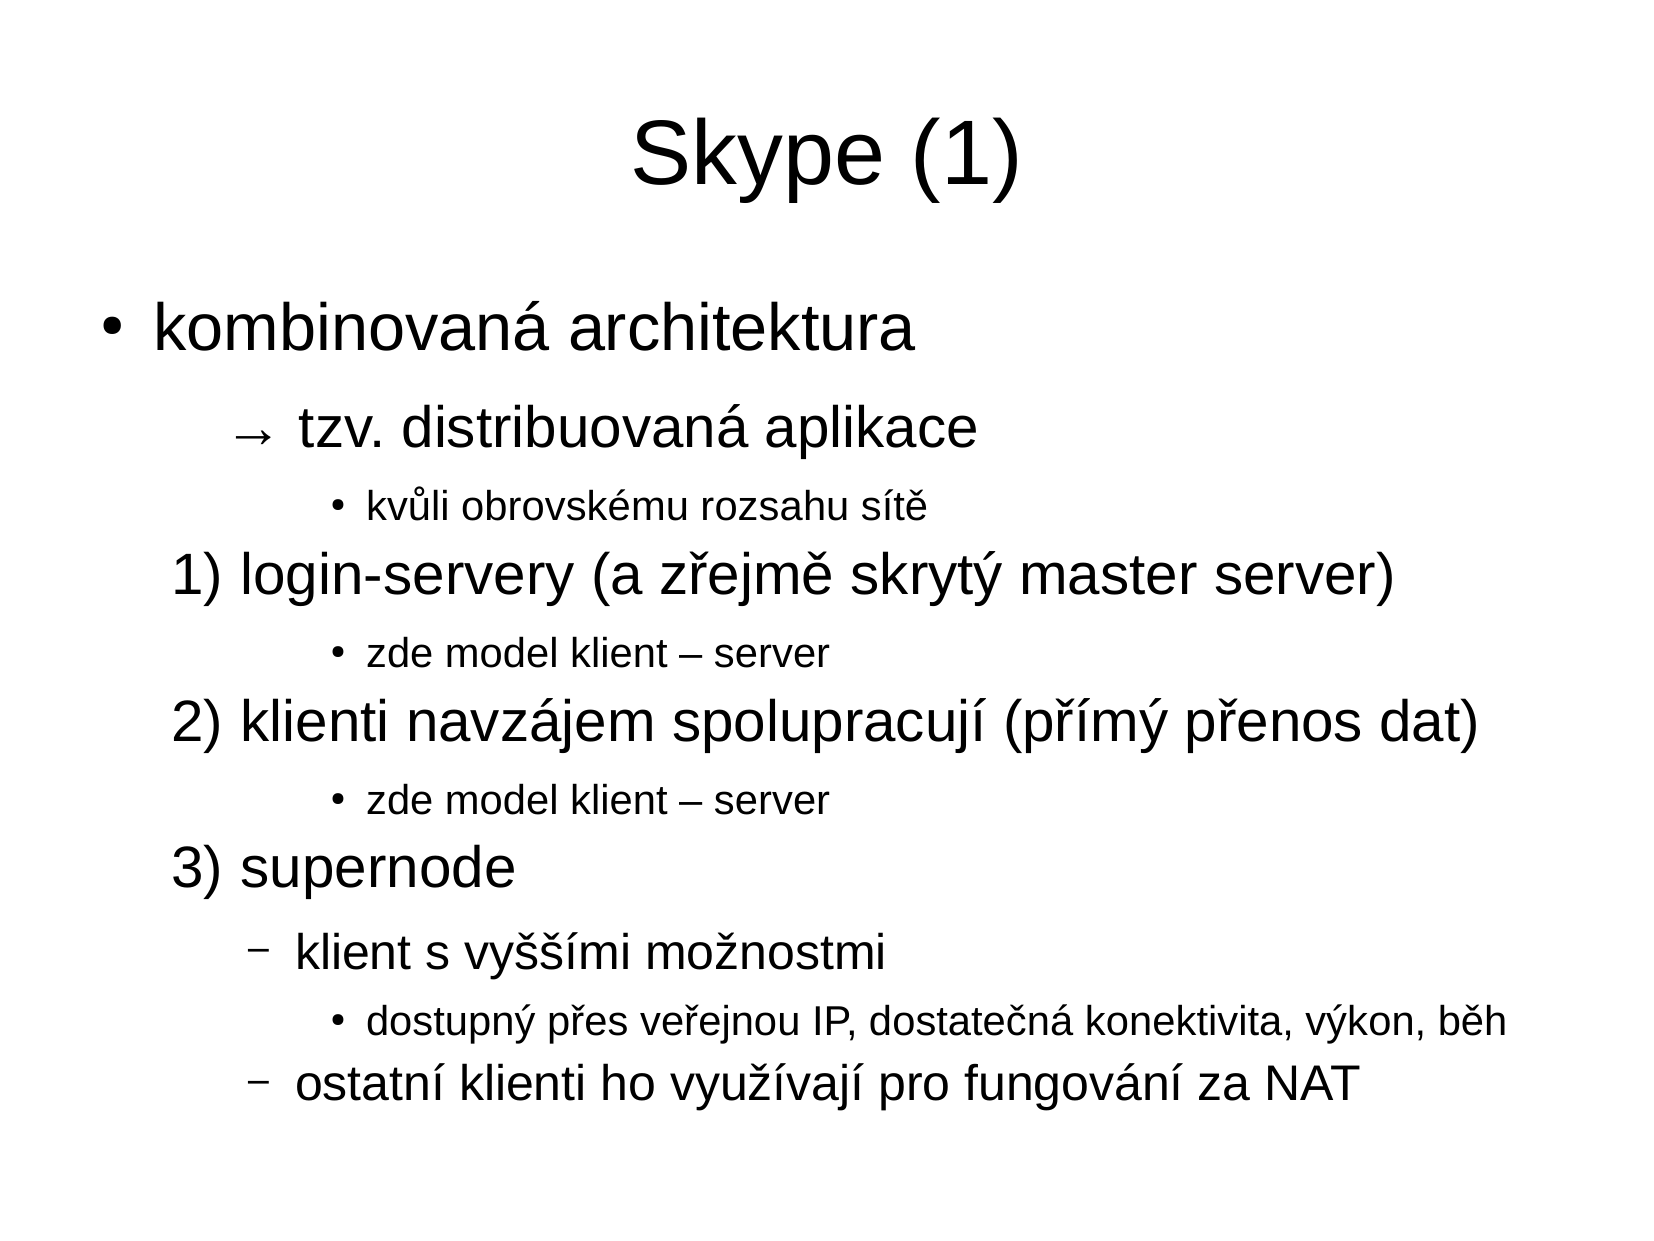

# Skype (1)
kombinovaná architektura
→ tzv. distribuovaná aplikace
kvůli obrovskému rozsahu sítě
 login-servery (a zřejmě skrytý master server)
zde model klient – server
 klienti navzájem spolupracují (přímý přenos dat)
zde model klient – server
 supernode
klient s vyššími možnostmi
dostupný přes veřejnou IP, dostatečná konektivita, výkon, běh
ostatní klienti ho využívají pro fungování za NAT